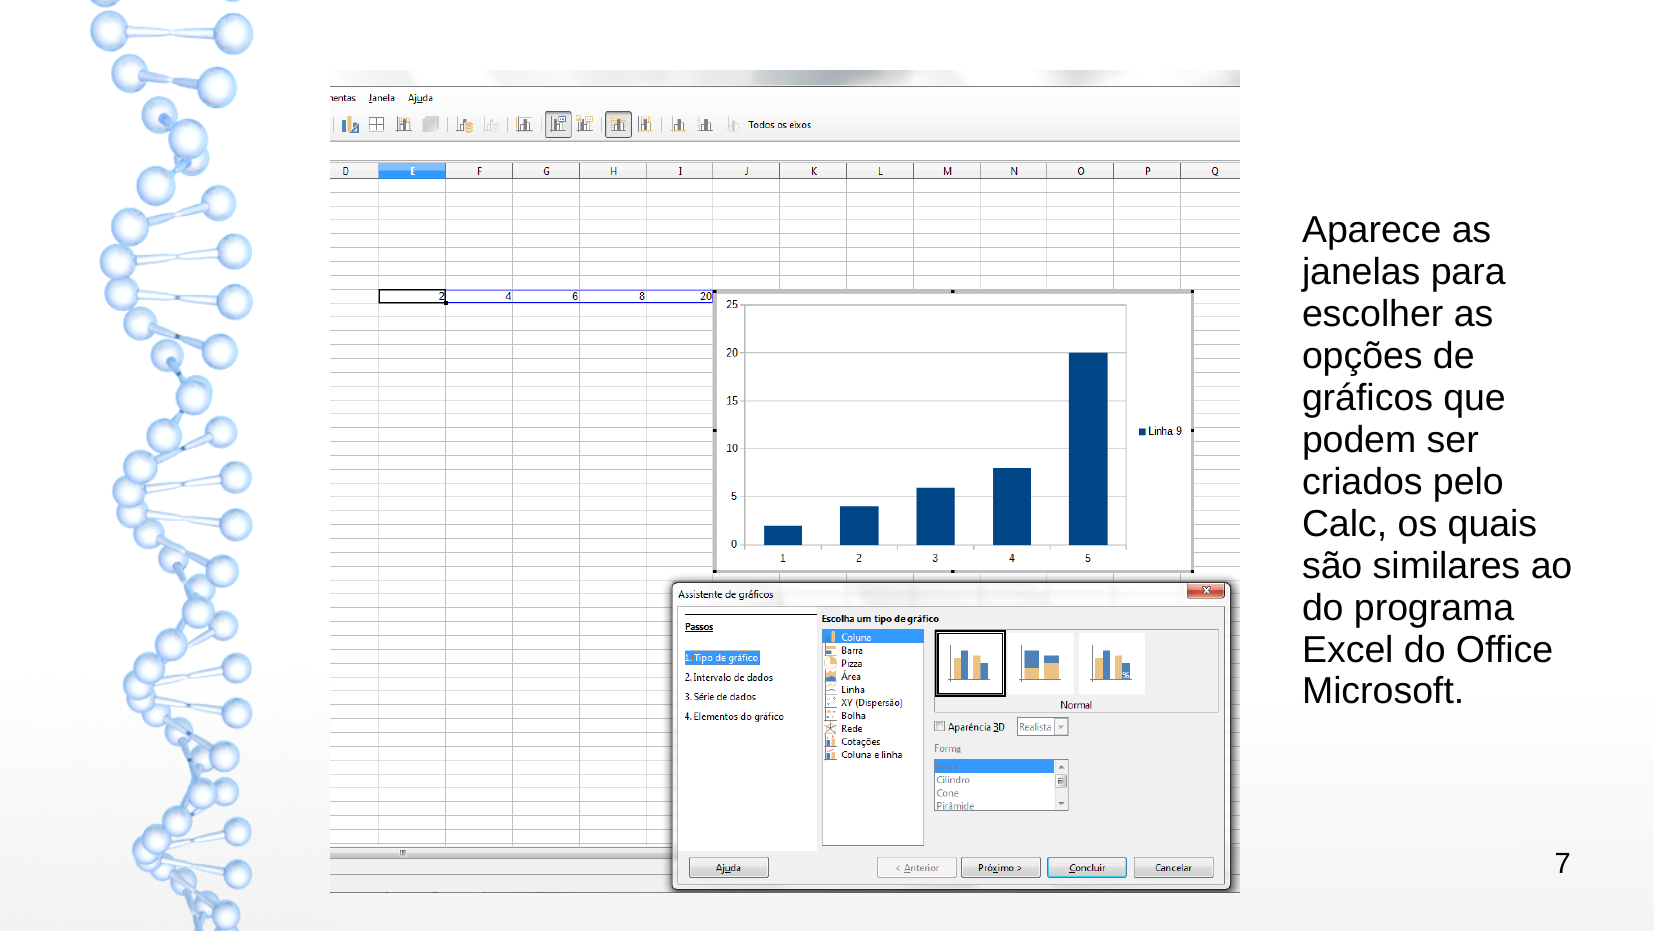

Aparece as janelas para escolher as opções de gráficos que podem ser criados pelo Calc, os quais são similares ao do programa Excel do Office Microsoft.
7